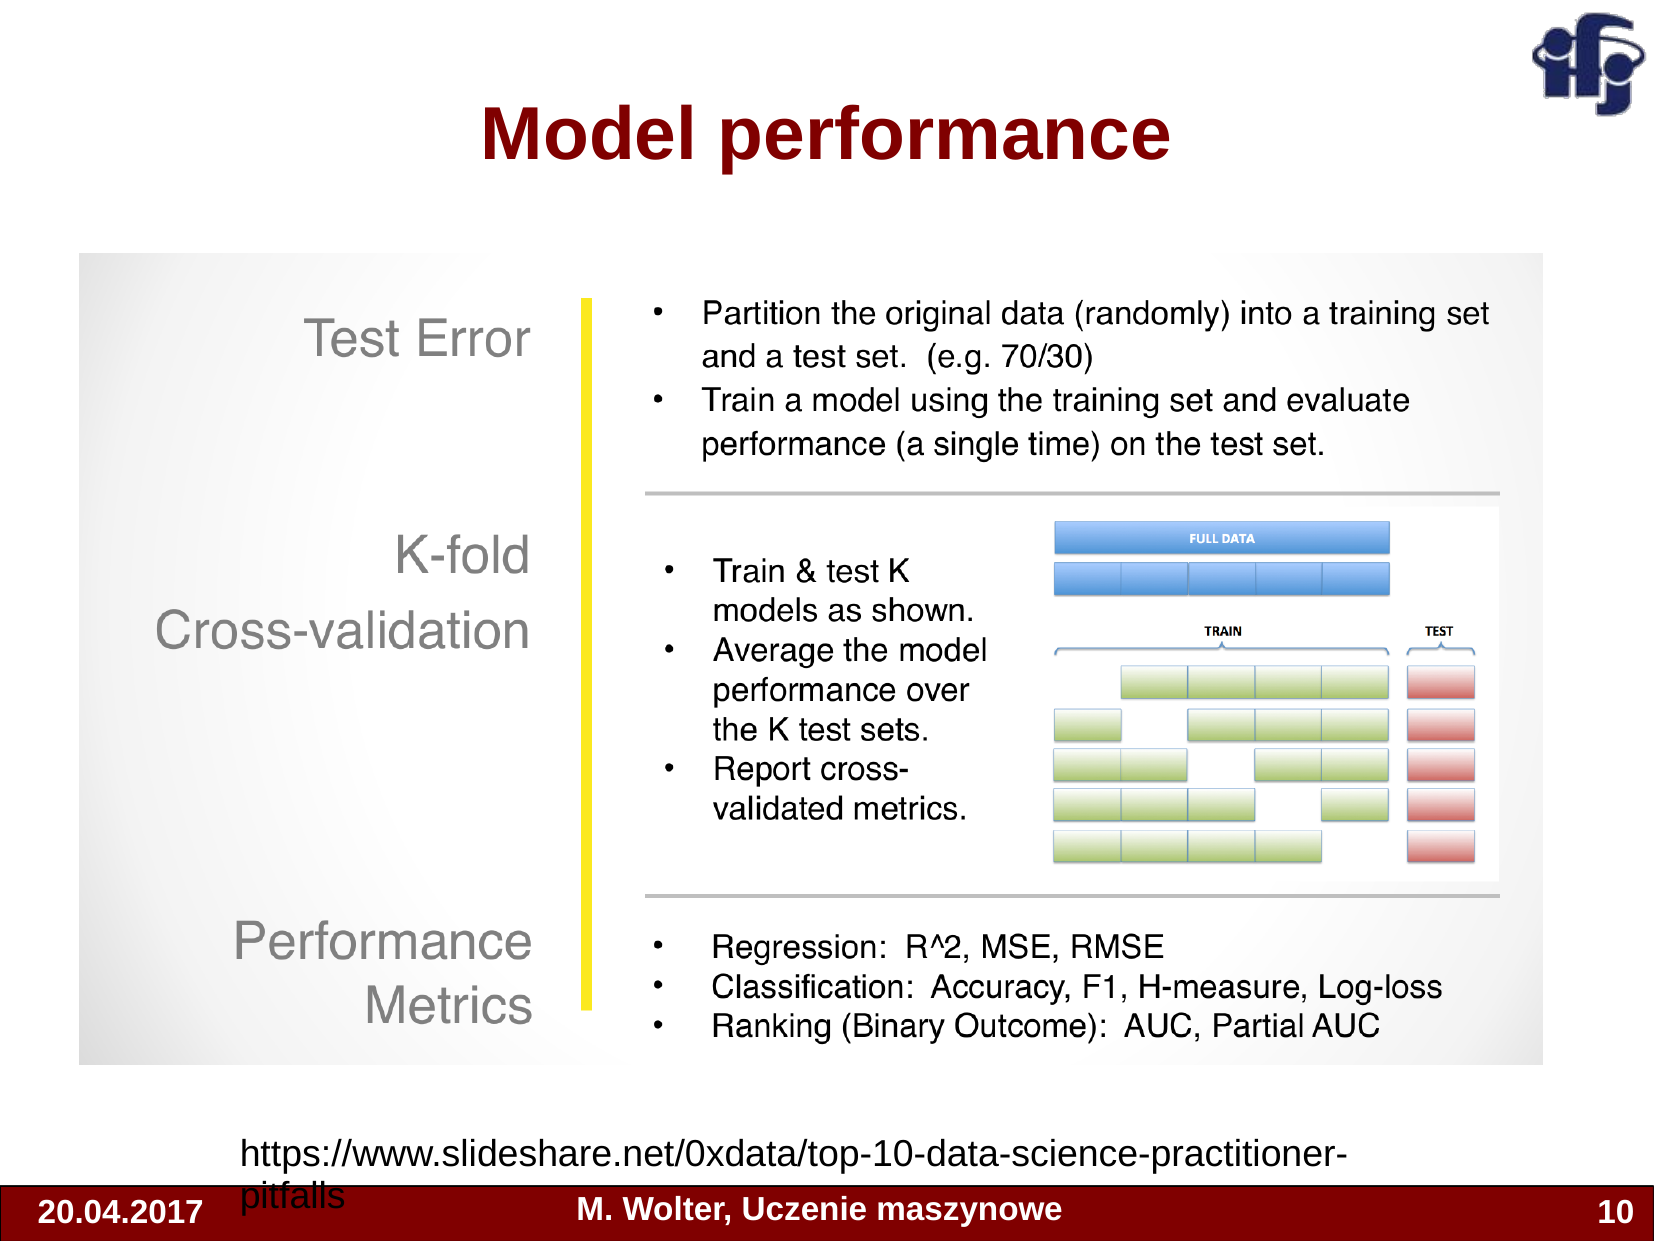

# Model performance
https://www.slideshare.net/0xdata/top-10-data-science-practitioner-pitfalls
9.03.2017
Machine Learning, M. Wolter